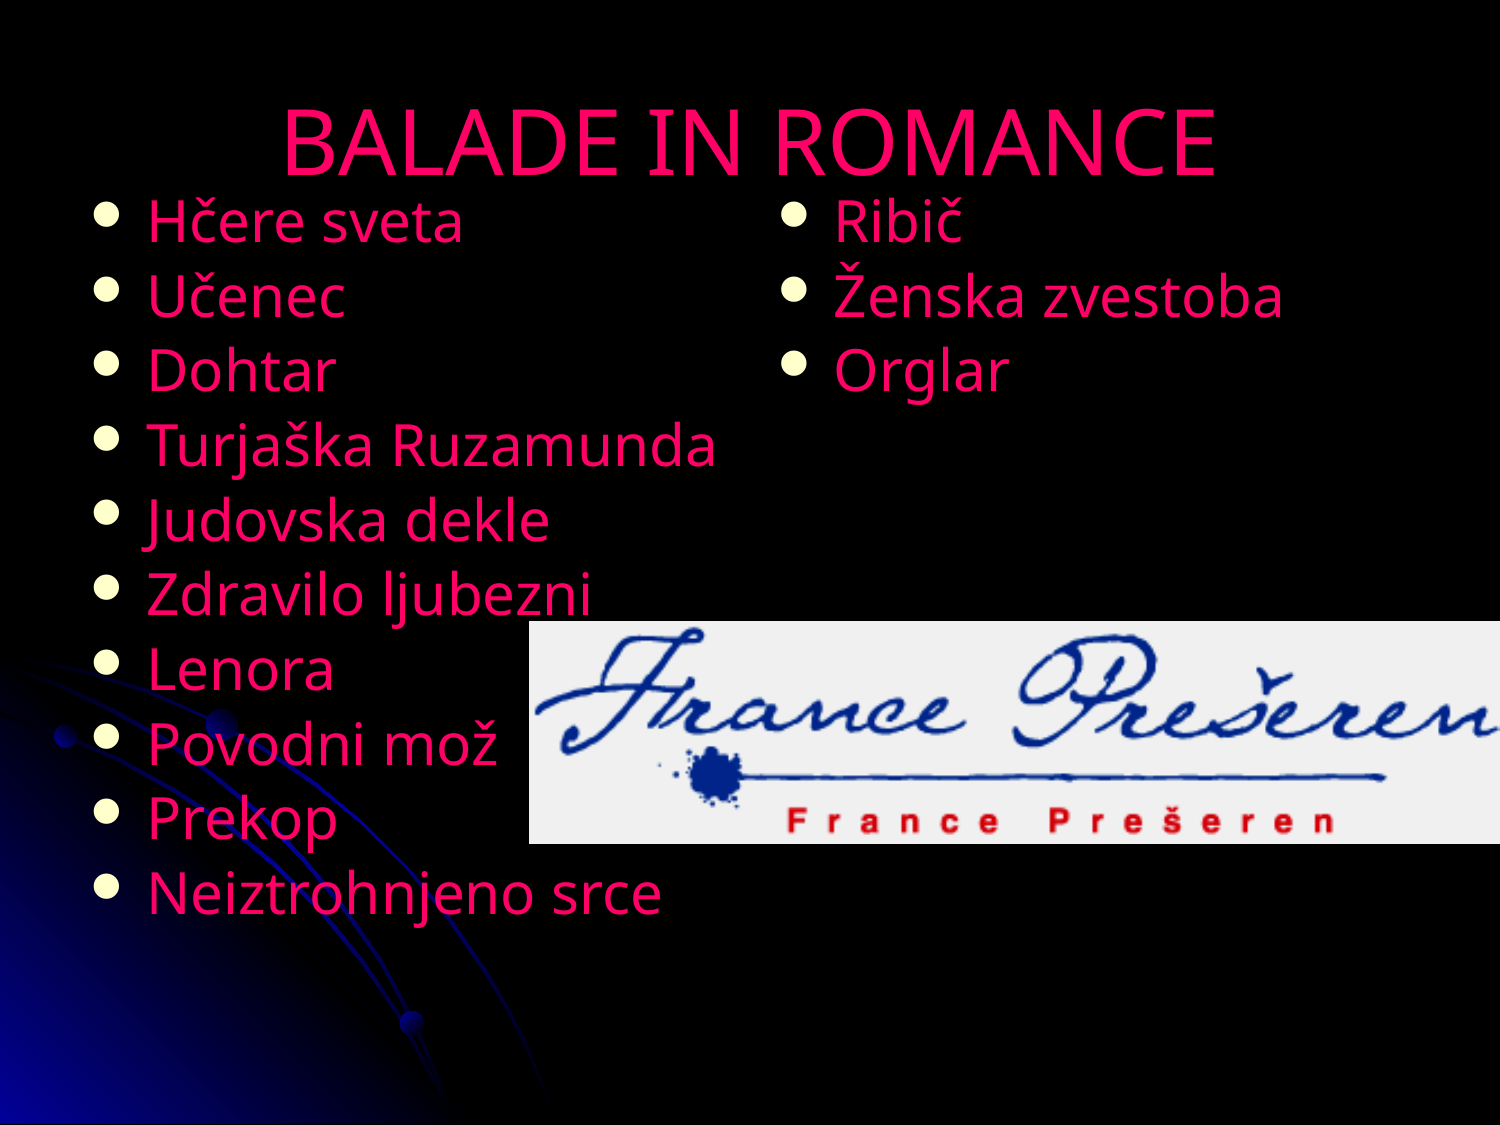

# BALADE IN ROMANCE
Hčere sveta
Učenec
Dohtar
Turjaška Ruzamunda
Judovska dekle
Zdravilo ljubezni
Lenora
Povodni mož
Prekop
Neiztrohnjeno srce
Ribič
Ženska zvestoba
Orglar